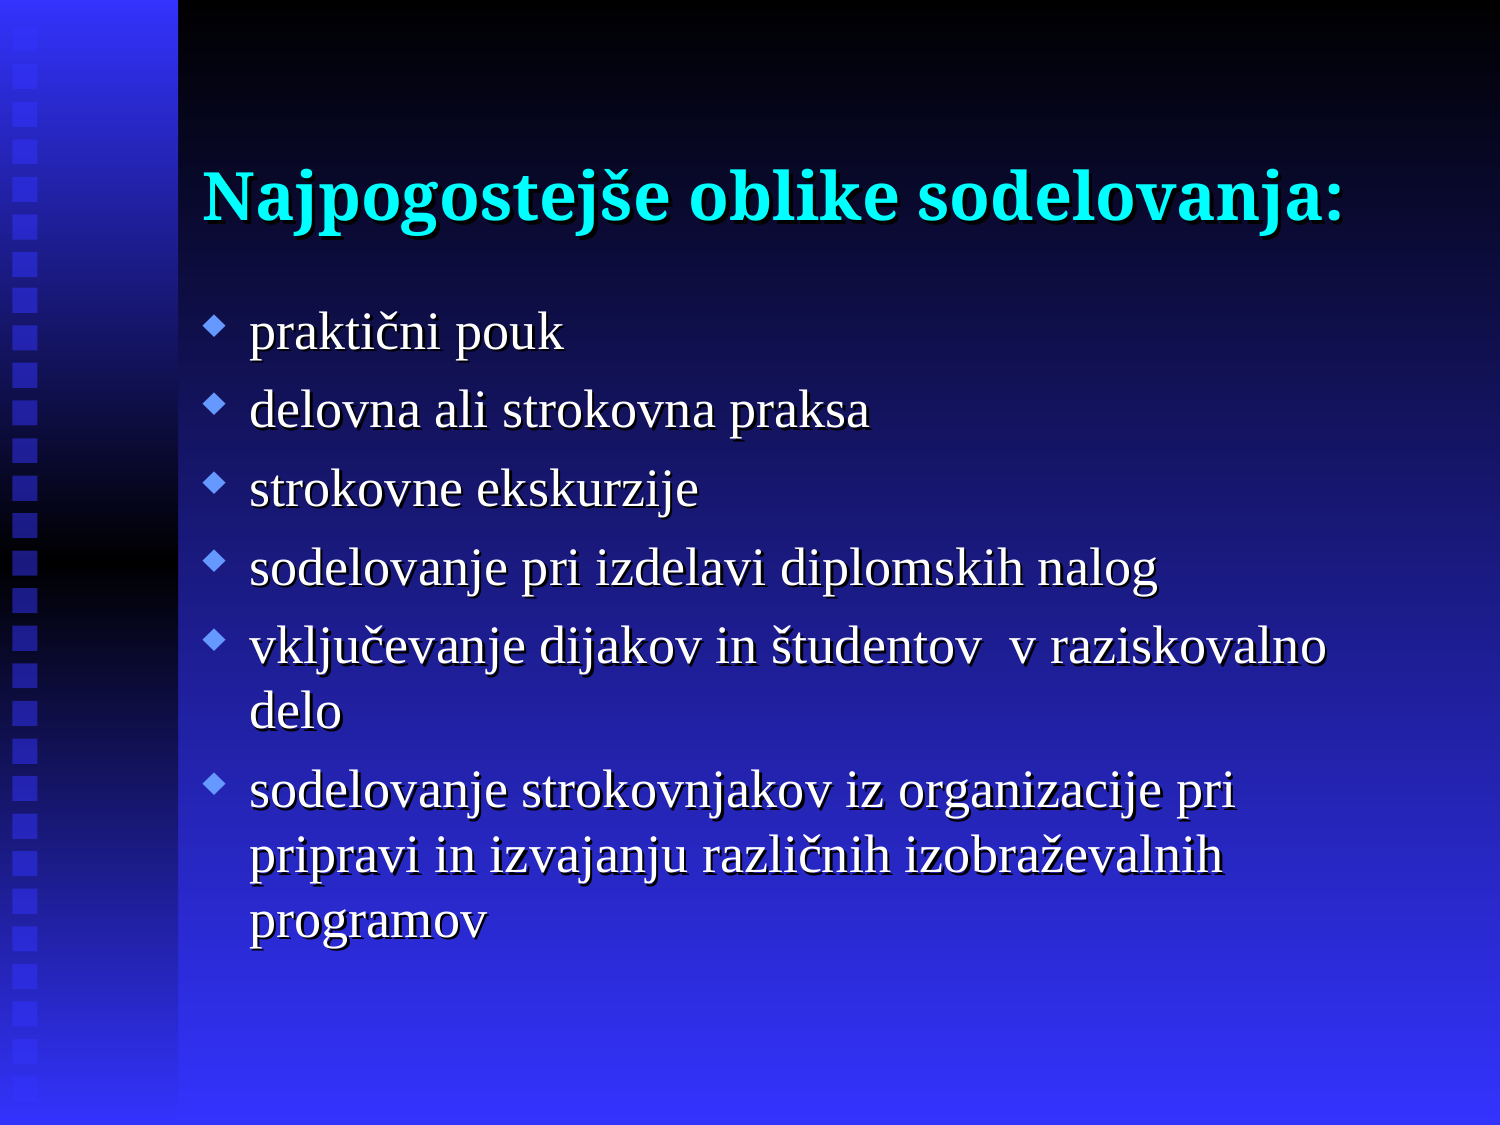

# Najpogostejše oblike sodelovanja:
praktični pouk
delovna ali strokovna praksa
strokovne ekskurzije
sodelovanje pri izdelavi diplomskih nalog
vključevanje dijakov in študentov v raziskovalno delo
sodelovanje strokovnjakov iz organizacije pri pripravi in izvajanju različnih izobraževalnih programov